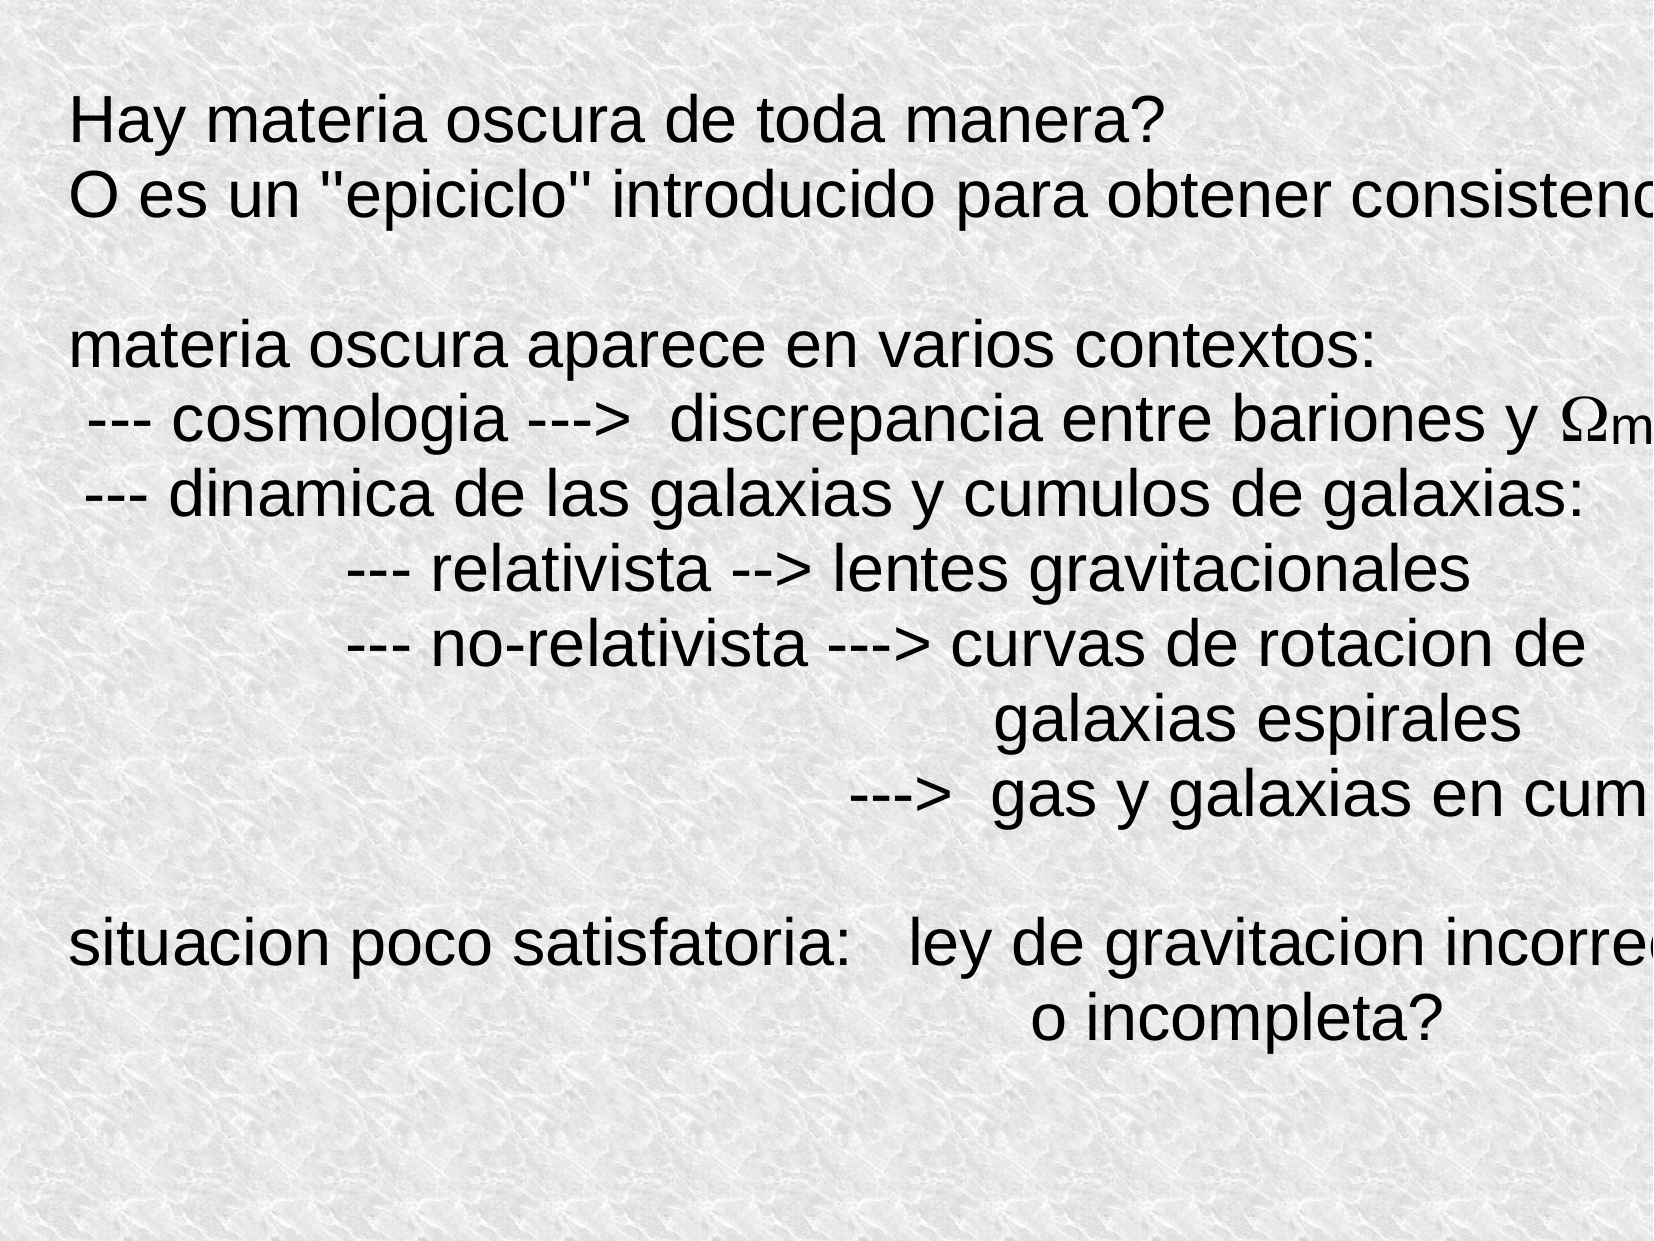

Hay materia oscura de toda manera?
O es un ''epiciclo'' introducido para obtener consistencia?
materia oscura aparece en varios contextos:
 --- cosmologia ---> discrepancia entre bariones y m
 --- dinamica de las galaxias y cumulos de galaxias:
 --- relativista --> lentes gravitacionales
 --- no-relativista ---> curvas de rotacion de
 galaxias espirales
 ---> gas y galaxias en cumulos
situacion poco satisfatoria: ley de gravitacion incorrecta
 o incompleta?